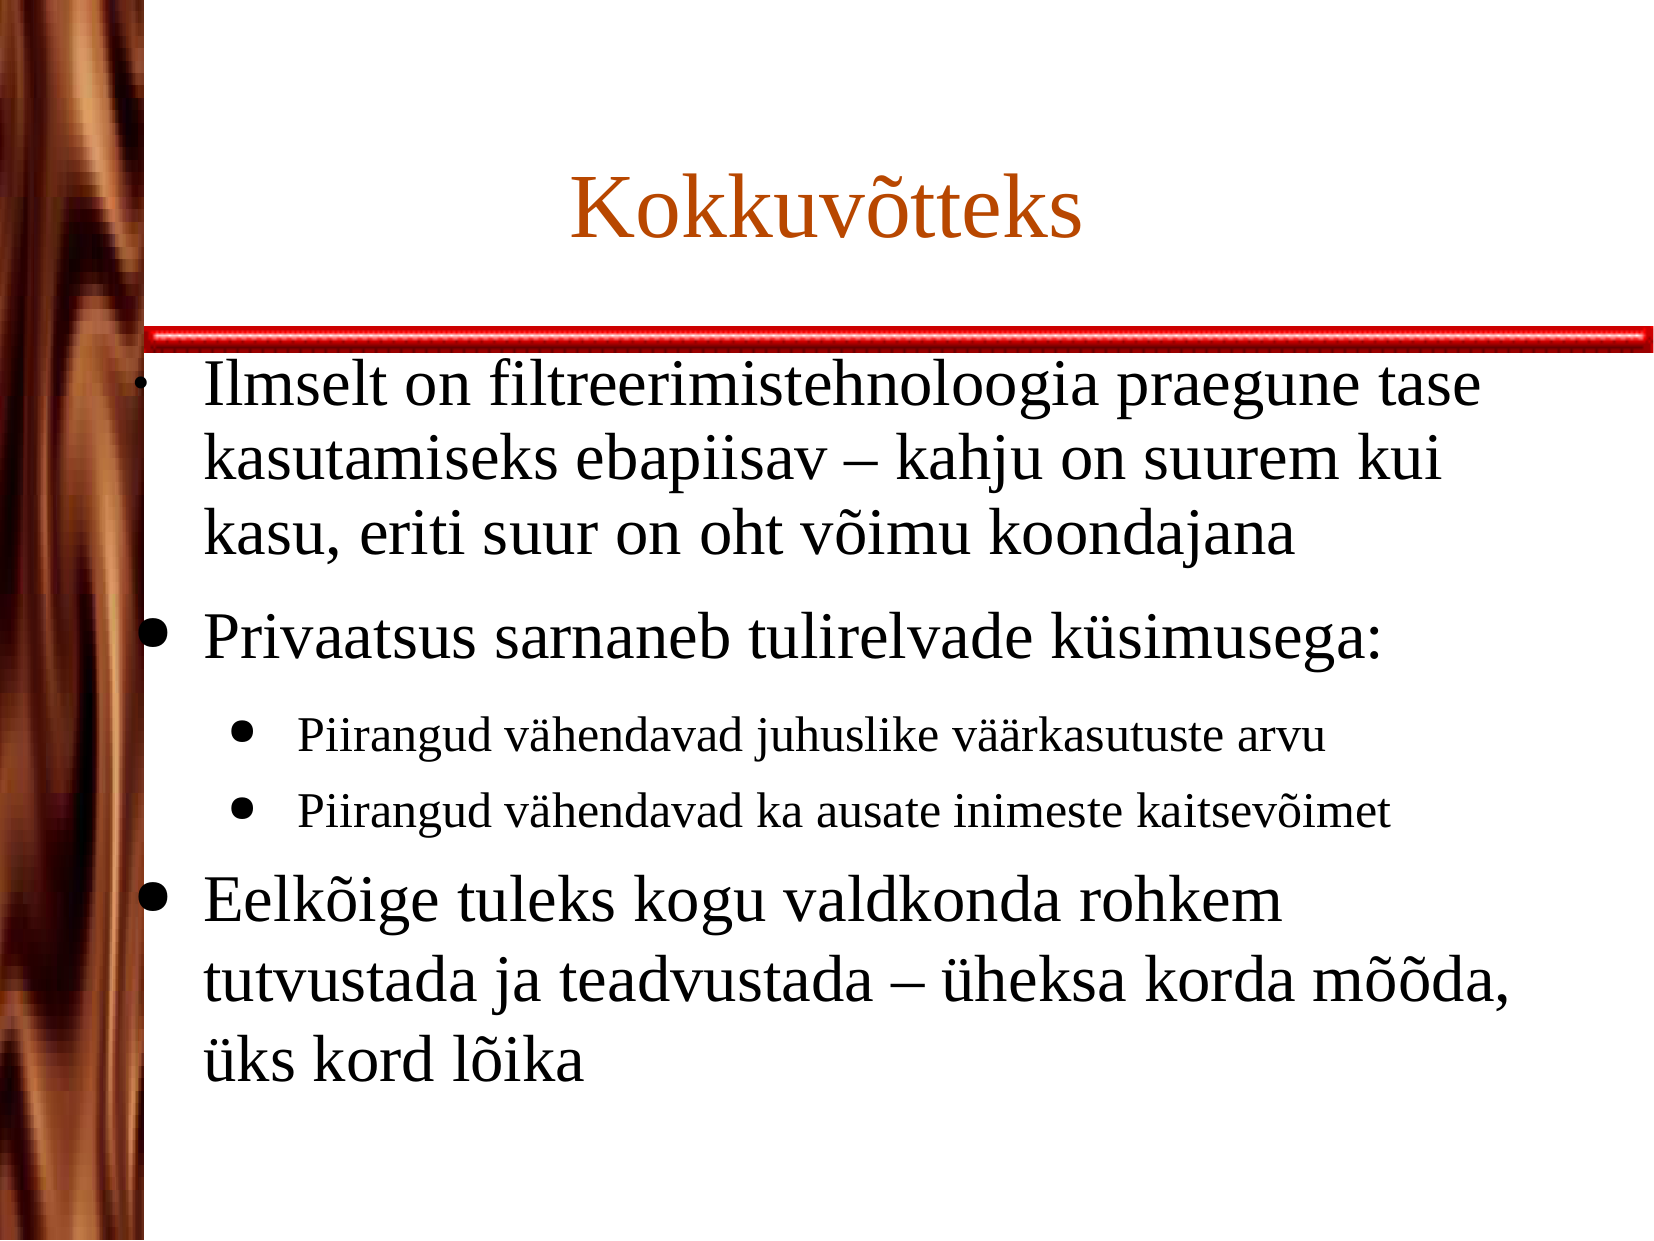

# Kokkuvõtteks
Ilmselt on filtreerimistehnoloogia praegune tase kasutamiseks ebapiisav – kahju on suurem kui kasu, eriti suur on oht võimu koondajana
Privaatsus sarnaneb tulirelvade küsimusega:
Piirangud vähendavad juhuslike väärkasutuste arvu
Piirangud vähendavad ka ausate inimeste kaitsevõimet
Eelkõige tuleks kogu valdkonda rohkem tutvustada ja teadvustada – üheksa korda mõõda, üks kord lõika